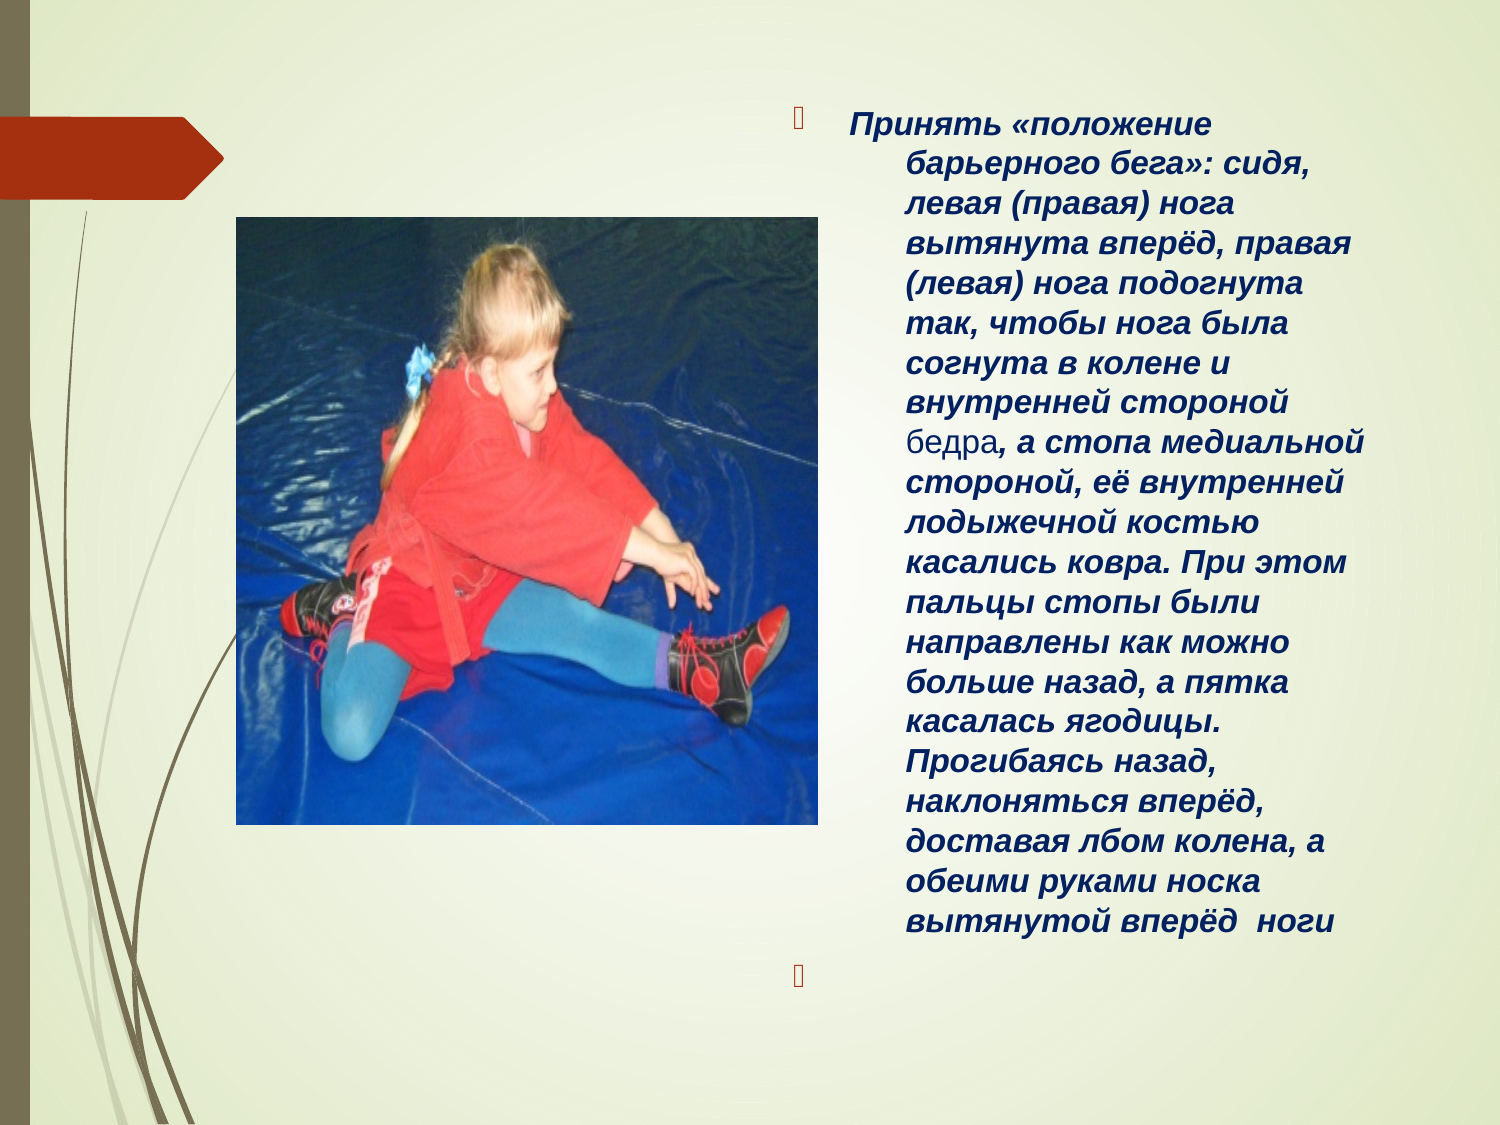

#
Принять «положение барьерного бега»: сидя, левая (правая) нога вытянута вперёд, правая (левая) нога подогнута так, чтобы нога была согнута в колене и внутренней стороной бедра, а стопа медиальной стороной, её внутренней лодыжечной костью касались ковра. При этом пальцы стопы были направлены как можно больше назад, а пятка касалась ягодицы. Прогибаясь назад, наклоняться вперёд, доставая лбом колена, а обеими руками носка вытянутой вперёд ноги